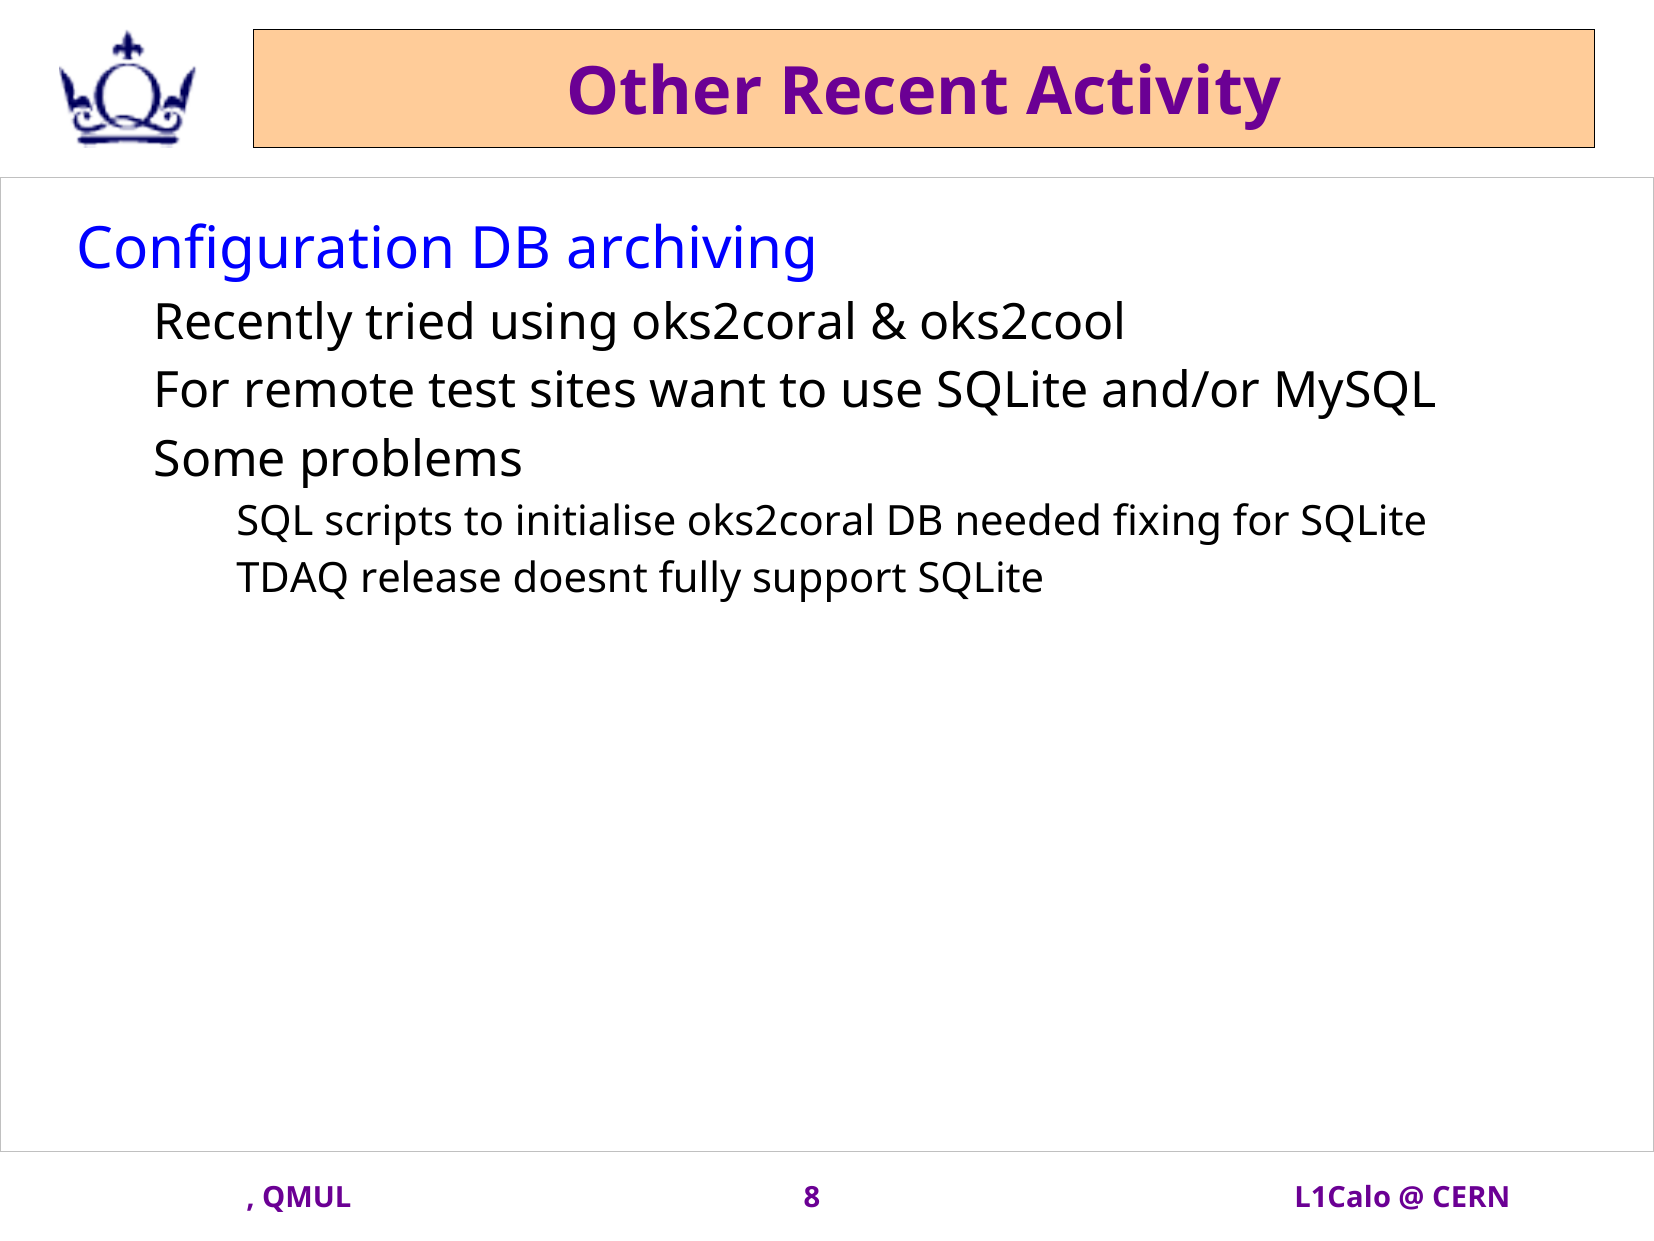

# Other Recent Activity
Configuration DB archiving
Recently tried using oks2coral & oks2cool
For remote test sites want to use SQLite and/or MySQL
Some problems
SQL scripts to initialise oks2coral DB needed fixing for SQLite
TDAQ release doesnt fully support SQLite